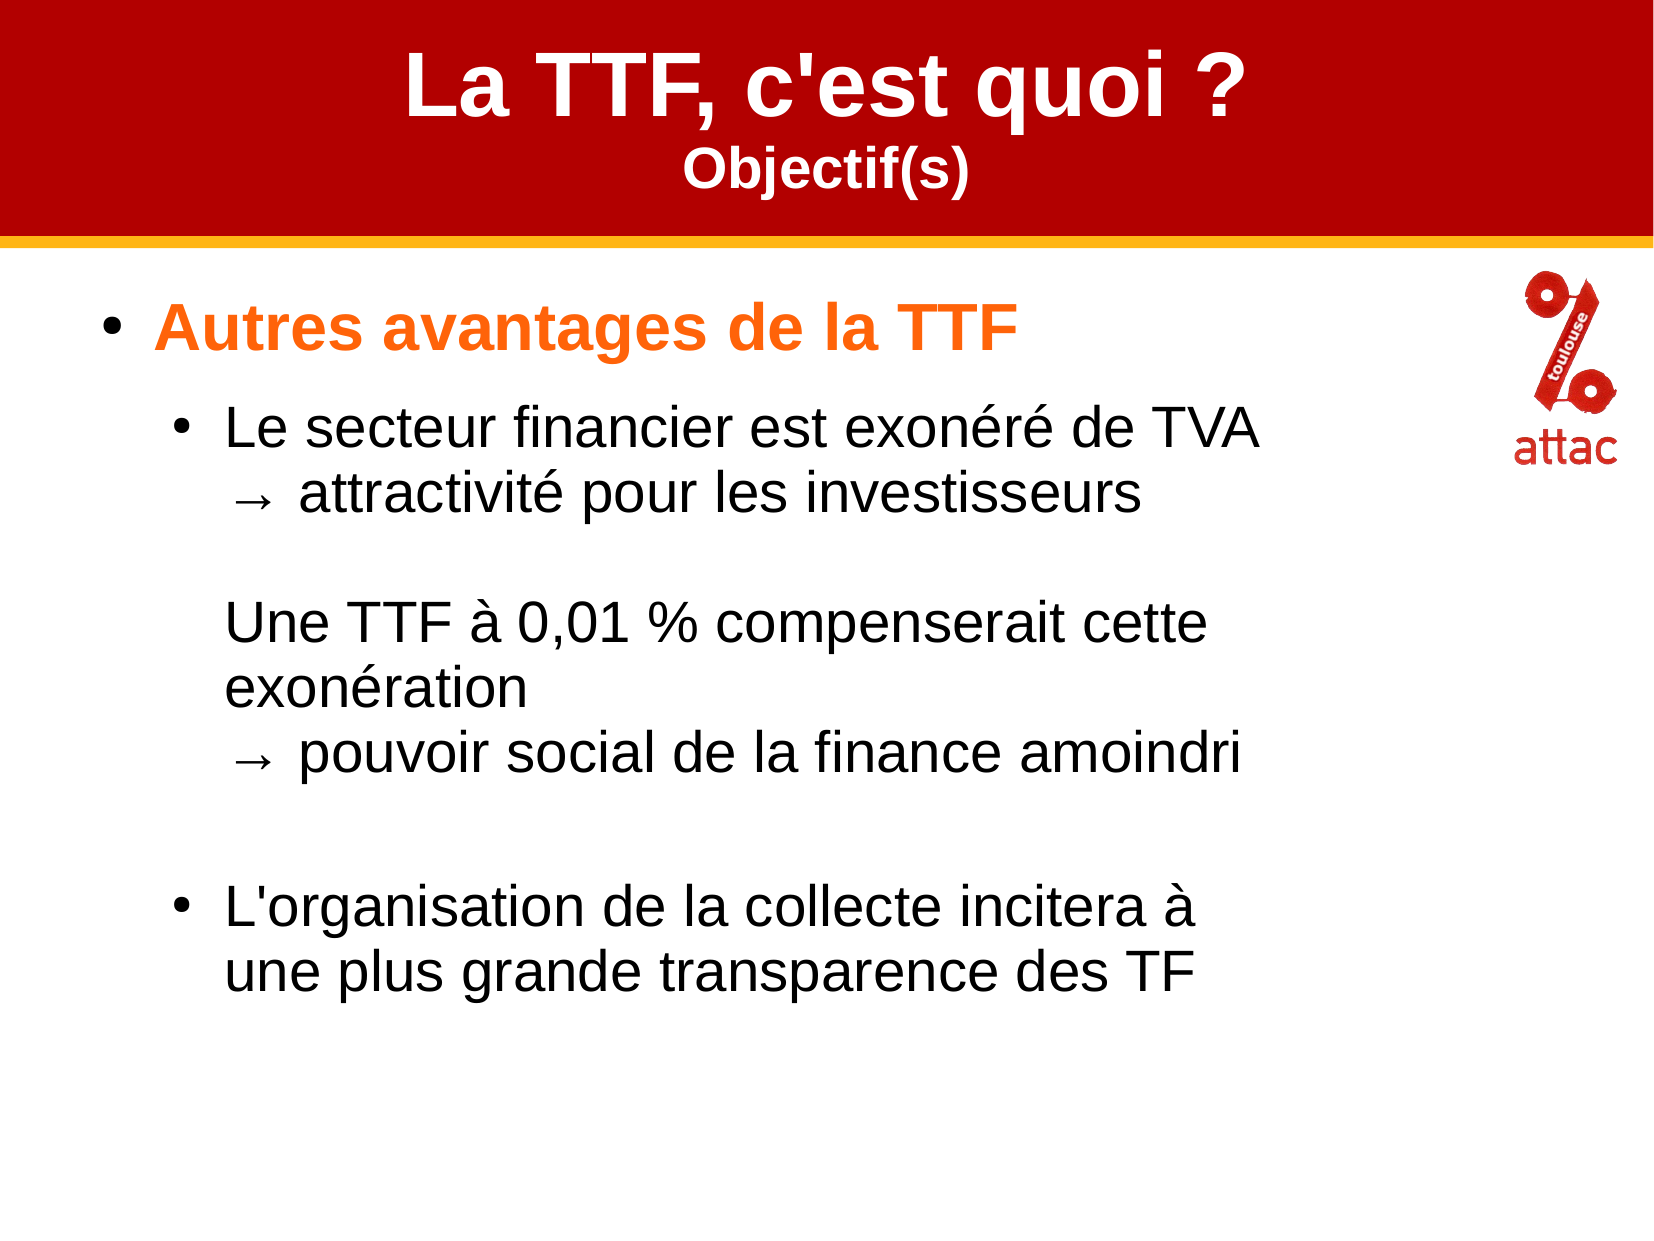

# La TTF, c'est quoi ? Objectif(s)
Autres avantages de la TTF
Le secteur financier est exonéré de TVA
→ attractivité pour les investisseurs
Une TTF à 0,01 % compenserait cette exonération
→ pouvoir social de la finance amoindri
L'organisation de la collecte incitera à
une plus grande transparence des TF